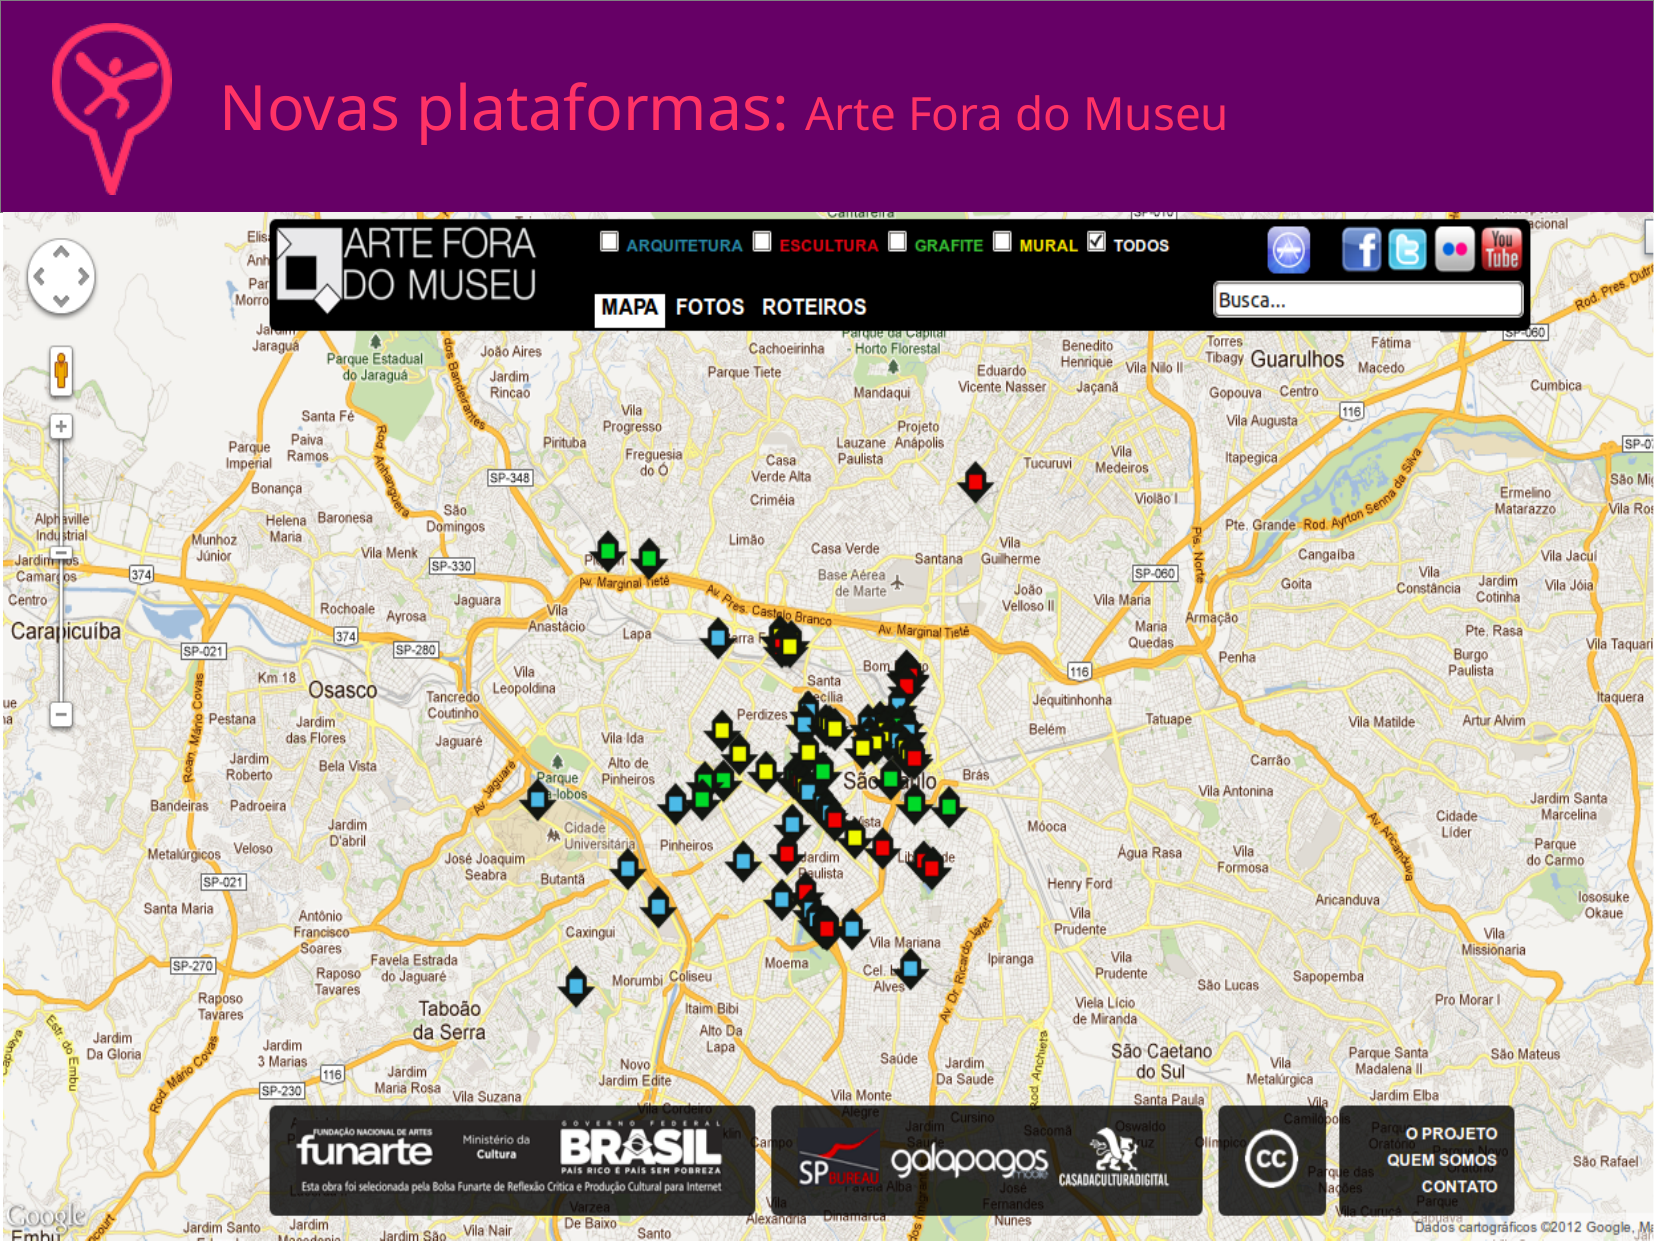

Novas plataformas: Arte Fora do Museu
#